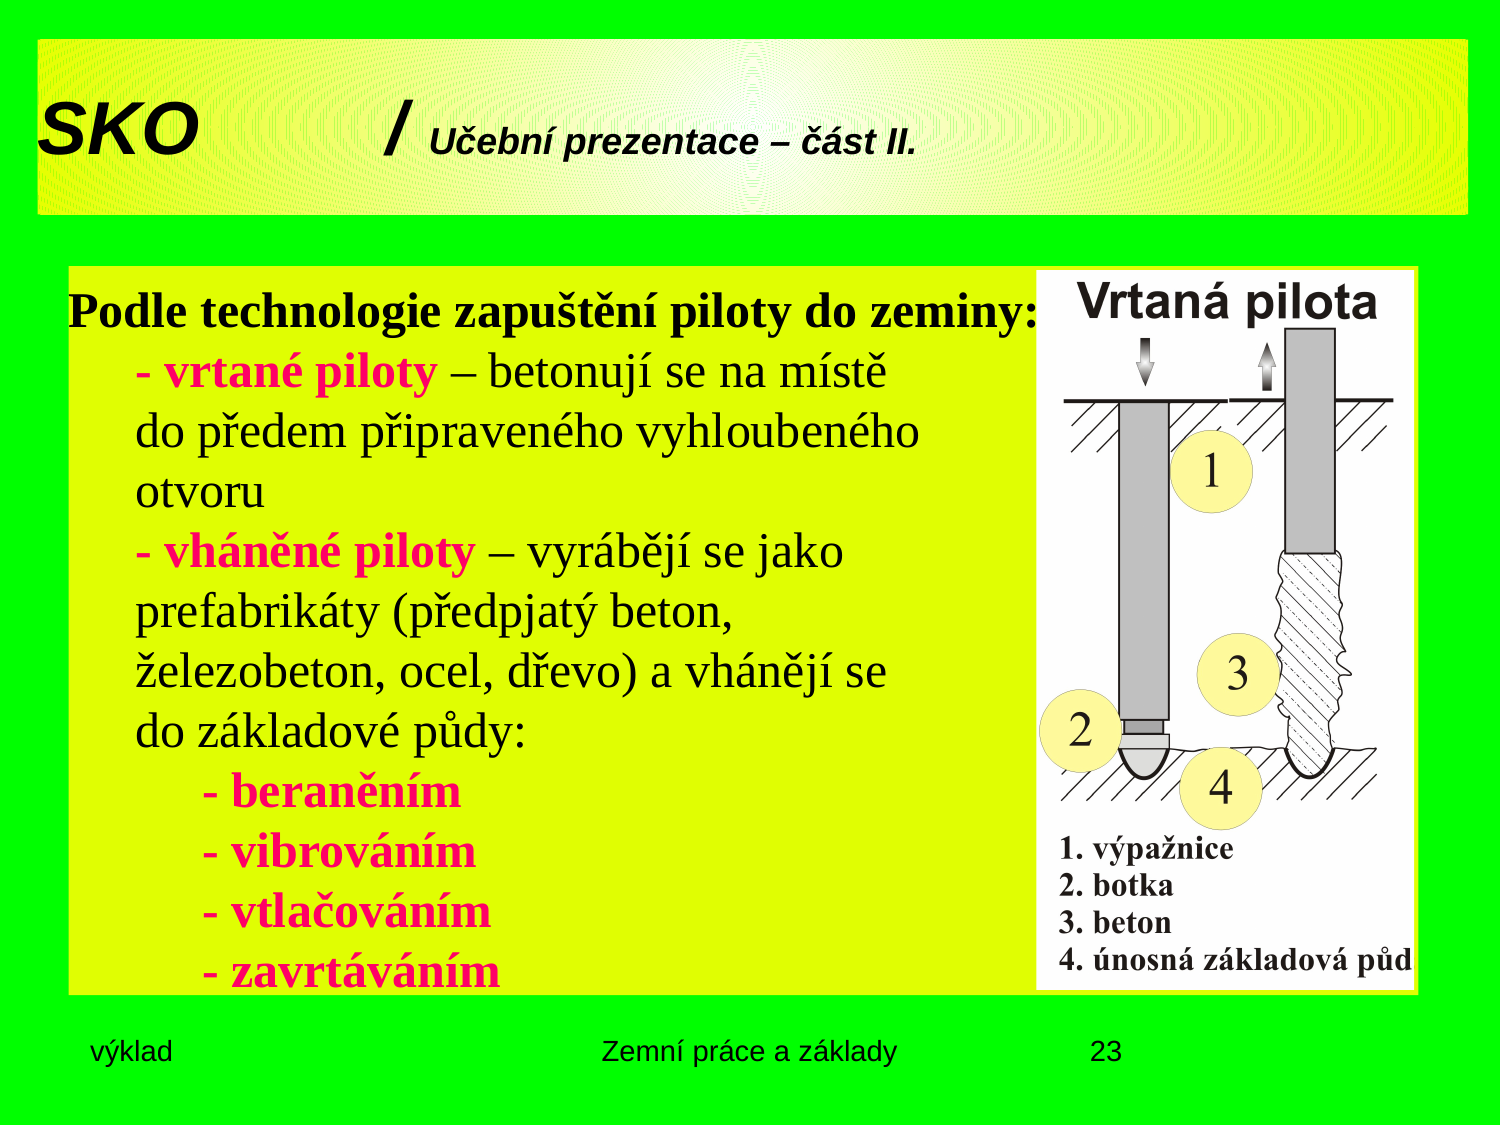

SKO / Učební prezentace – část II.
Podle technologie zapuštění piloty do zeminy:
	- vrtané piloty – betonují se na místě
	do předem připraveného vyhloubeného
	otvoru
	- vháněné piloty – vyrábějí se jako
	prefabrikáty (předpjatý beton,
	železobeton, ocel, dřevo) a vhánějí se
	do základové půdy:
		- beraněním
		- vibrováním
		- vtlačováním
		- zavrtáváním
výklad
Zemní práce a základy